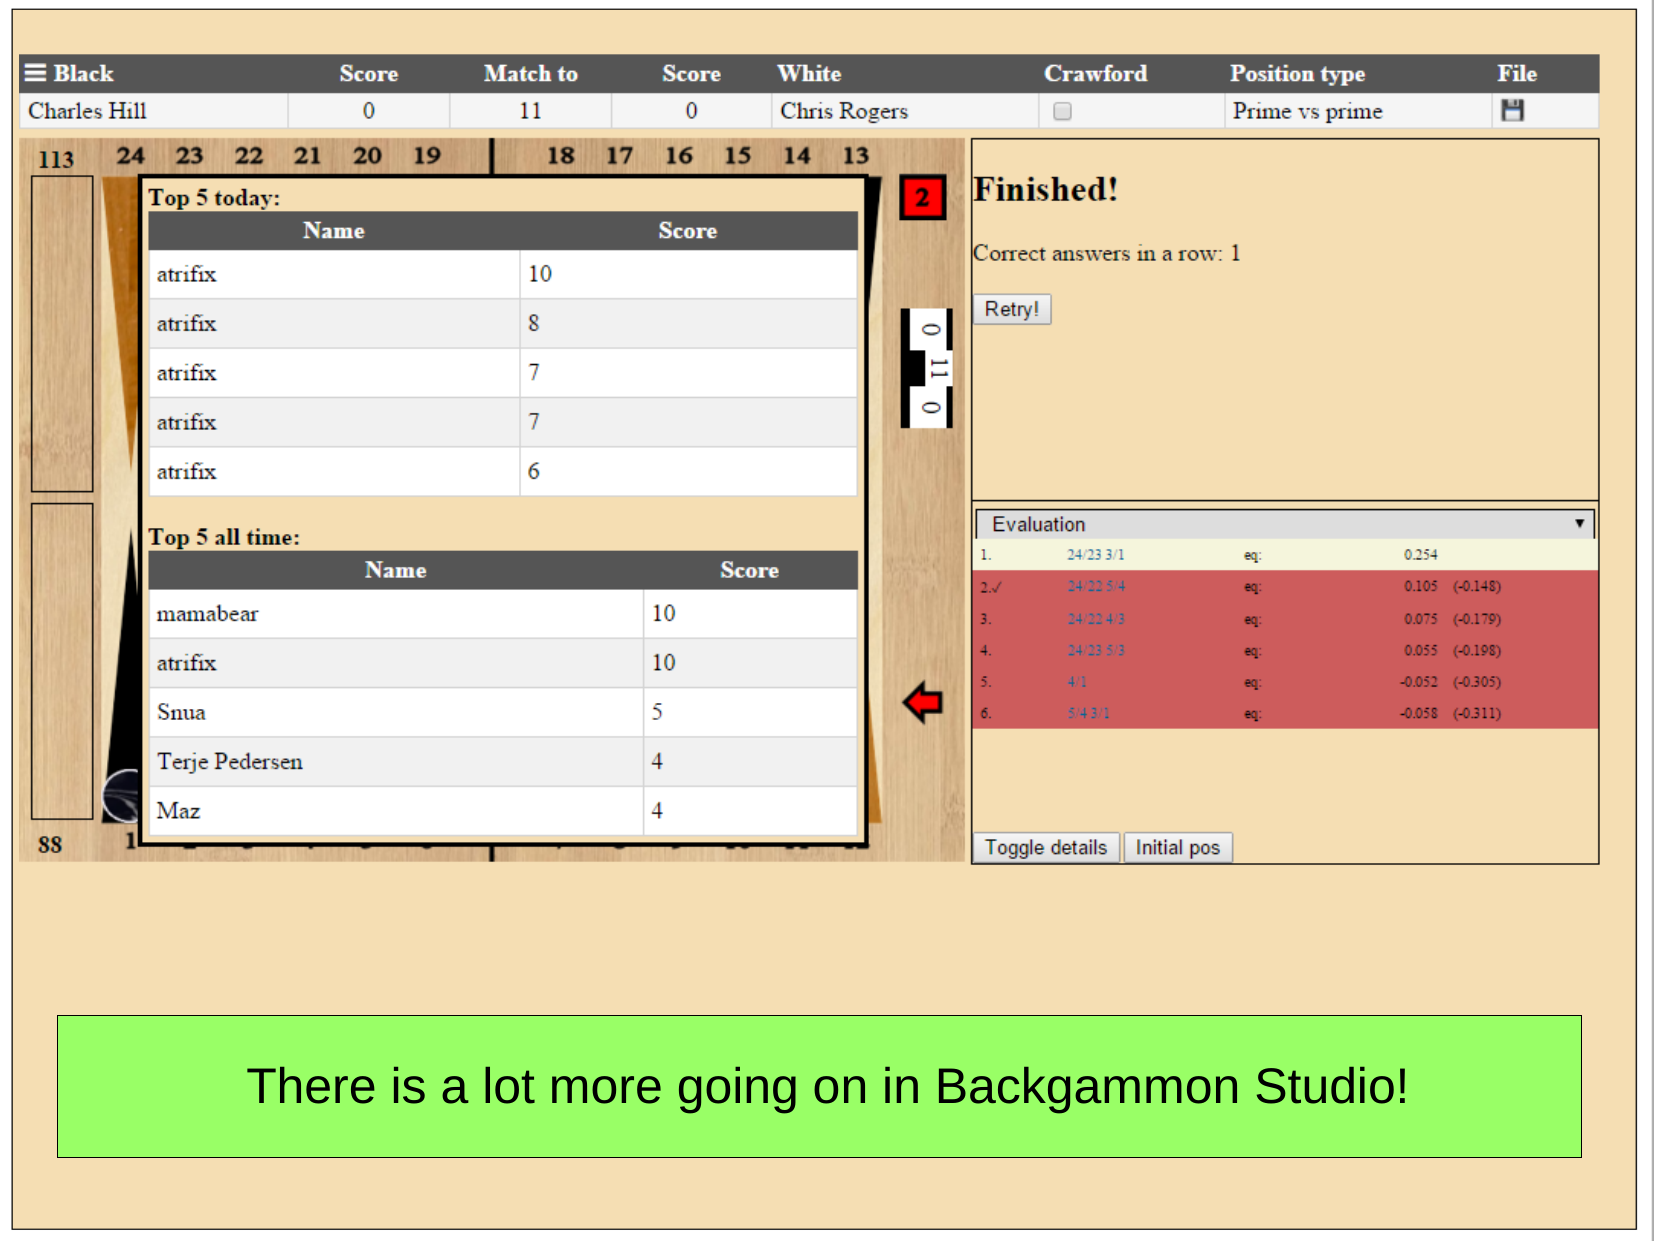

# Backgammon Studio
There is a lot more going on in Backgammon Studio!